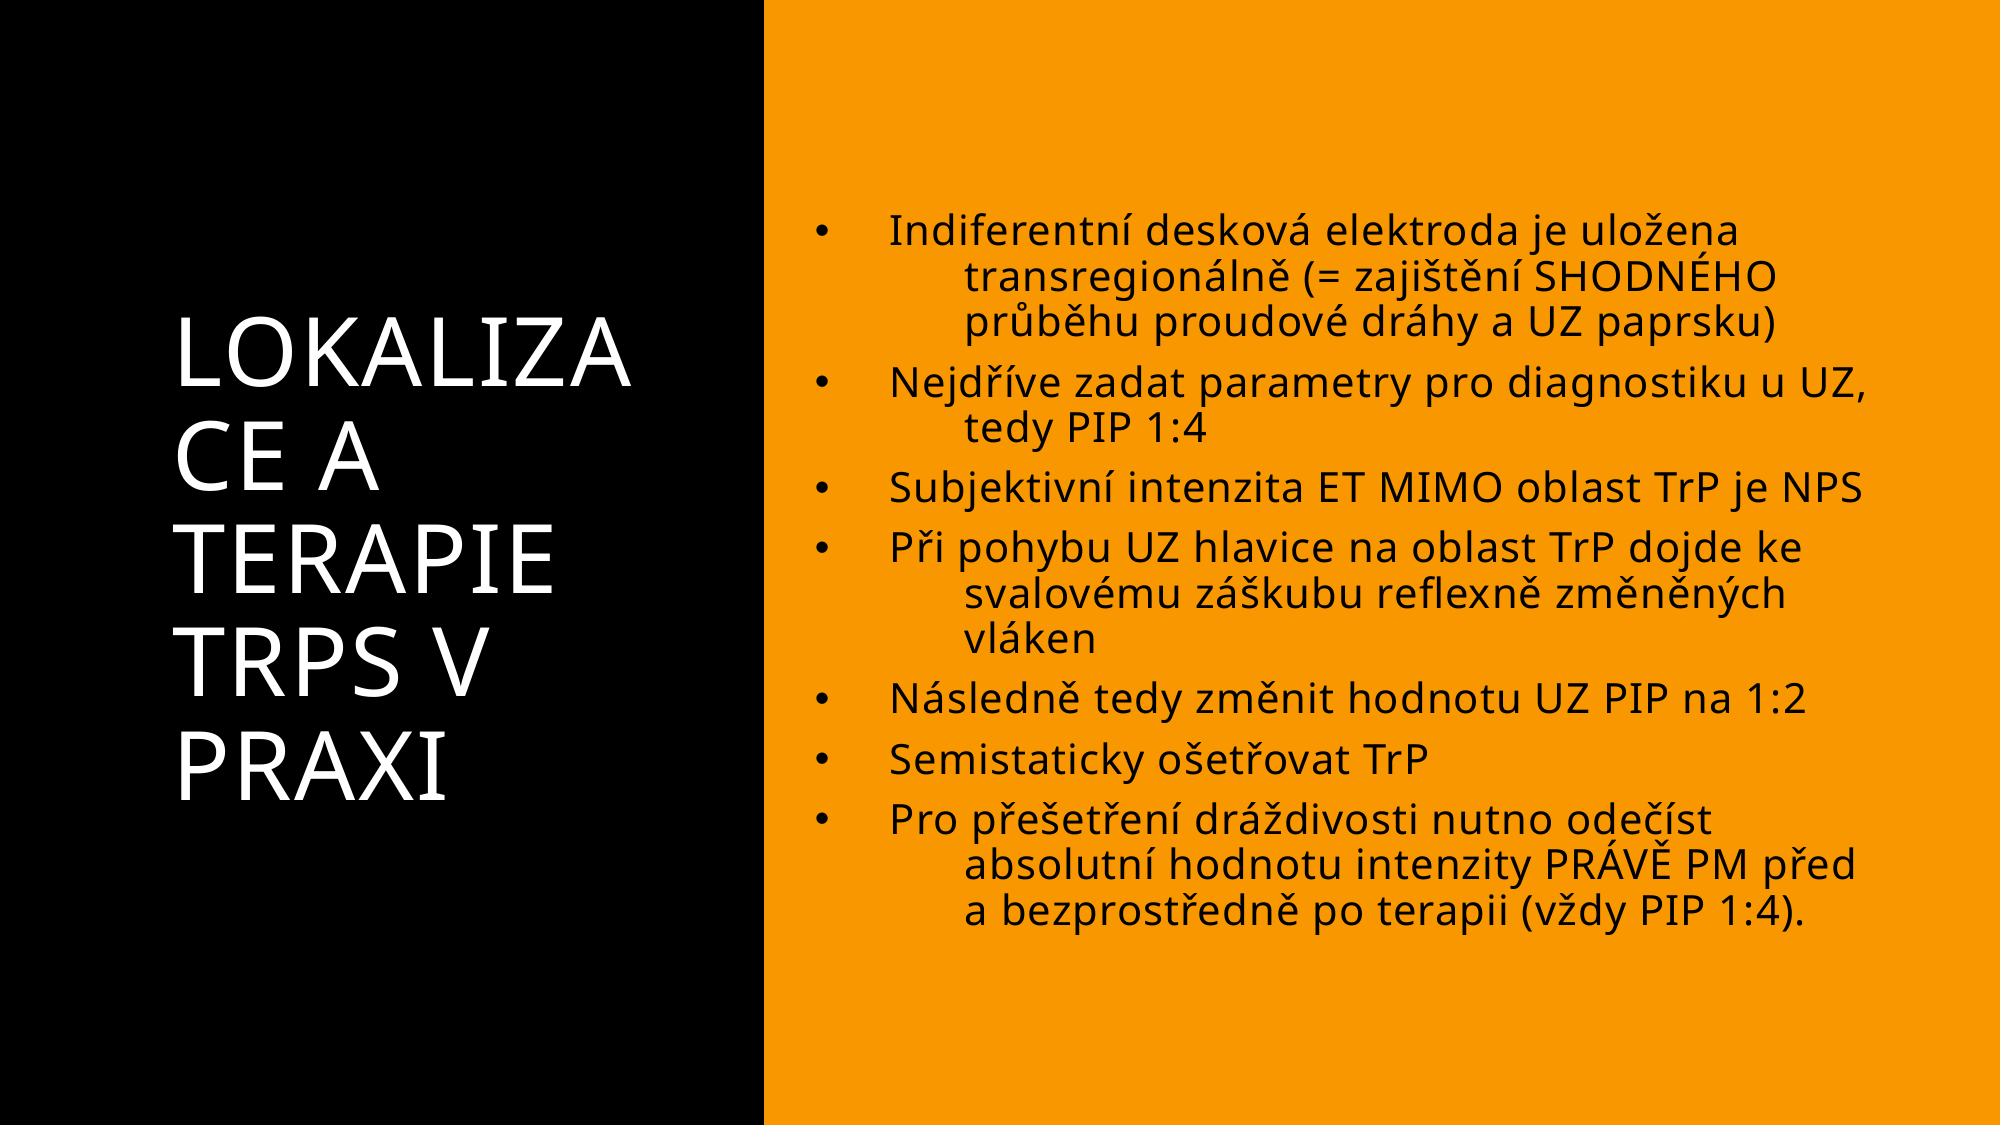

Indiferentní desková elektroda je uložena transregionálně (= zajištění SHODNÉHO průběhu proudové dráhy a UZ paprsku)
Nejdříve zadat parametry pro diagnostiku u UZ, tedy PIP 1:4
Subjektivní intenzita ET MIMO oblast TrP je NPS
Při pohybu UZ hlavice na oblast TrP dojde ke svalovému záškubu reflexně změněných vláken
Následně tedy změnit hodnotu UZ PIP na 1:2
Semistaticky ošetřovat TrP
Pro přešetření dráždivosti nutno odečíst absolutní hodnotu intenzity PRÁVĚ PM před a bezprostředně po terapii (vždy PIP 1:4).
# Lokalizace a terapie trps v praxi